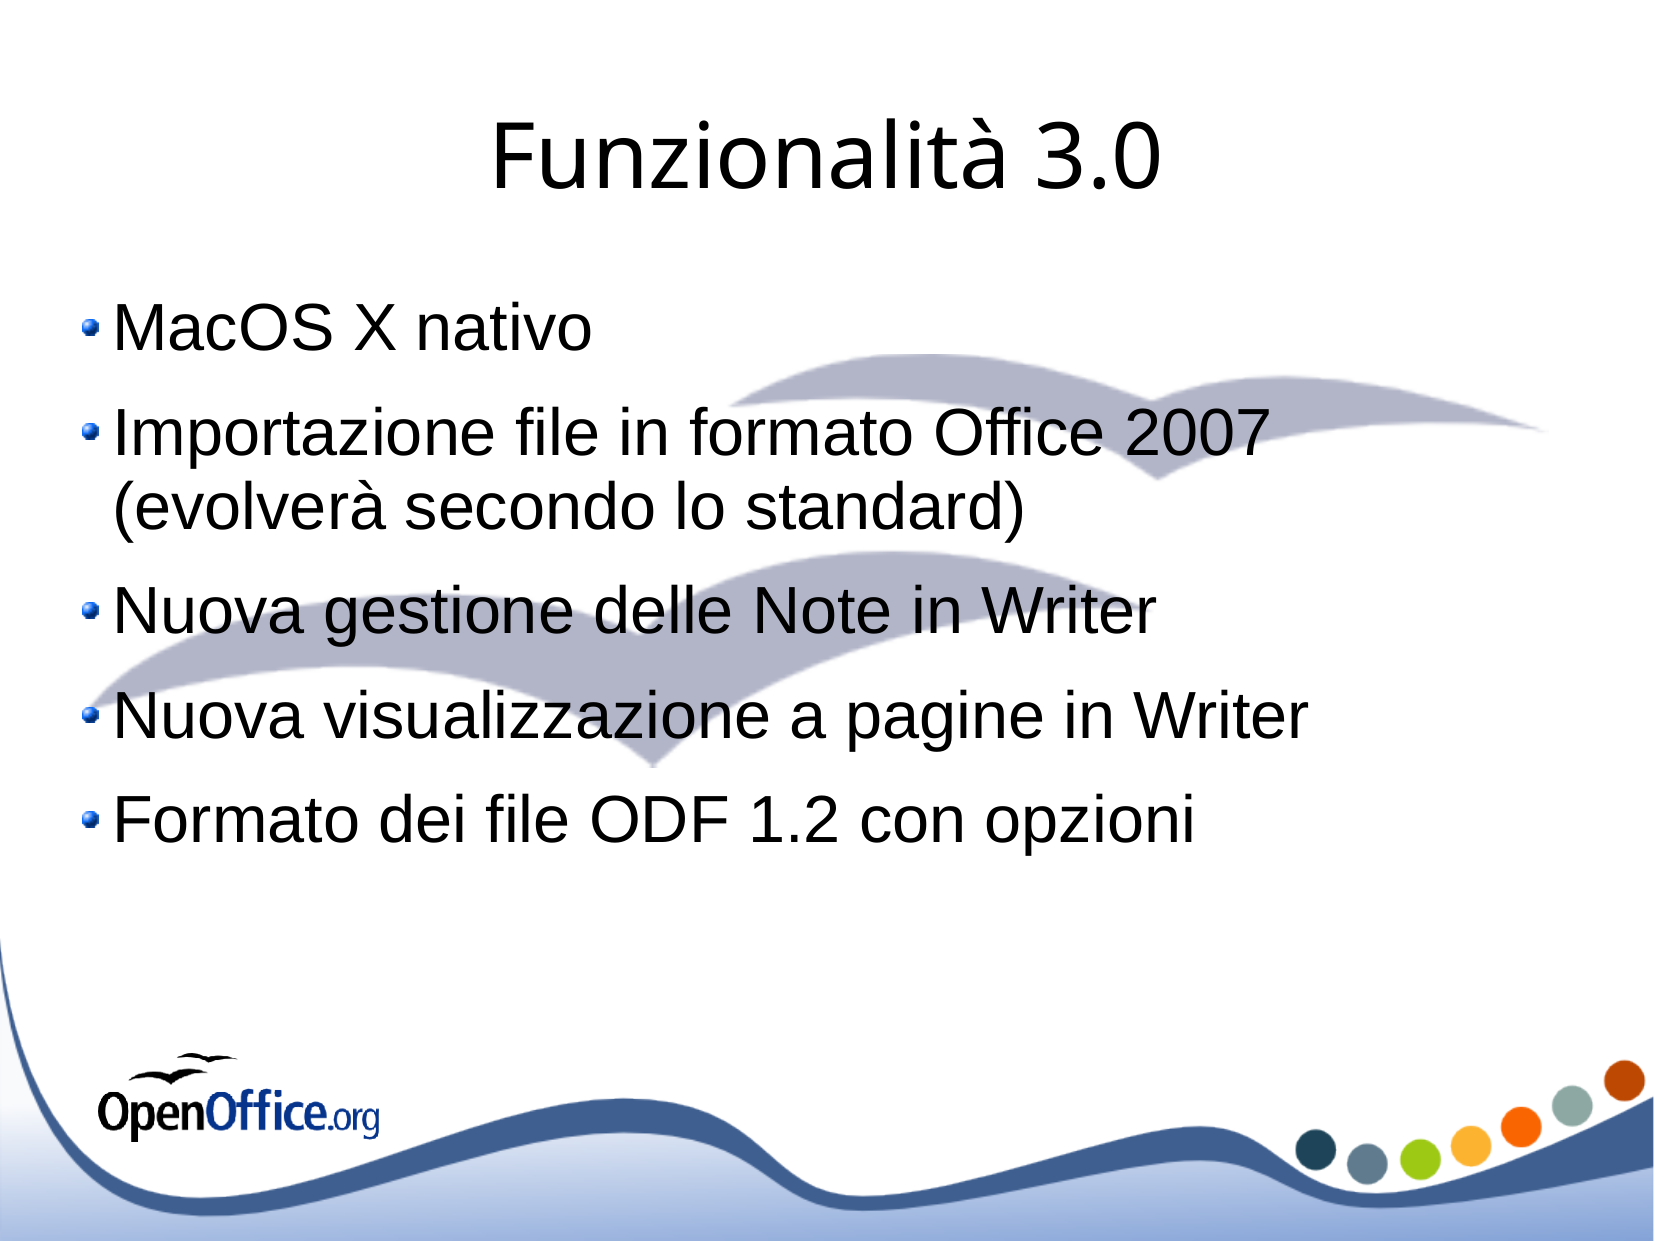

# Funzionalità 3.0
MacOS X nativo
Importazione file in formato Office 2007
(evolverà secondo lo standard)
Nuova gestione delle Note in Writer
Nuova visualizzazione a pagine in Writer
Formato dei file ODF 1.2 con opzioni